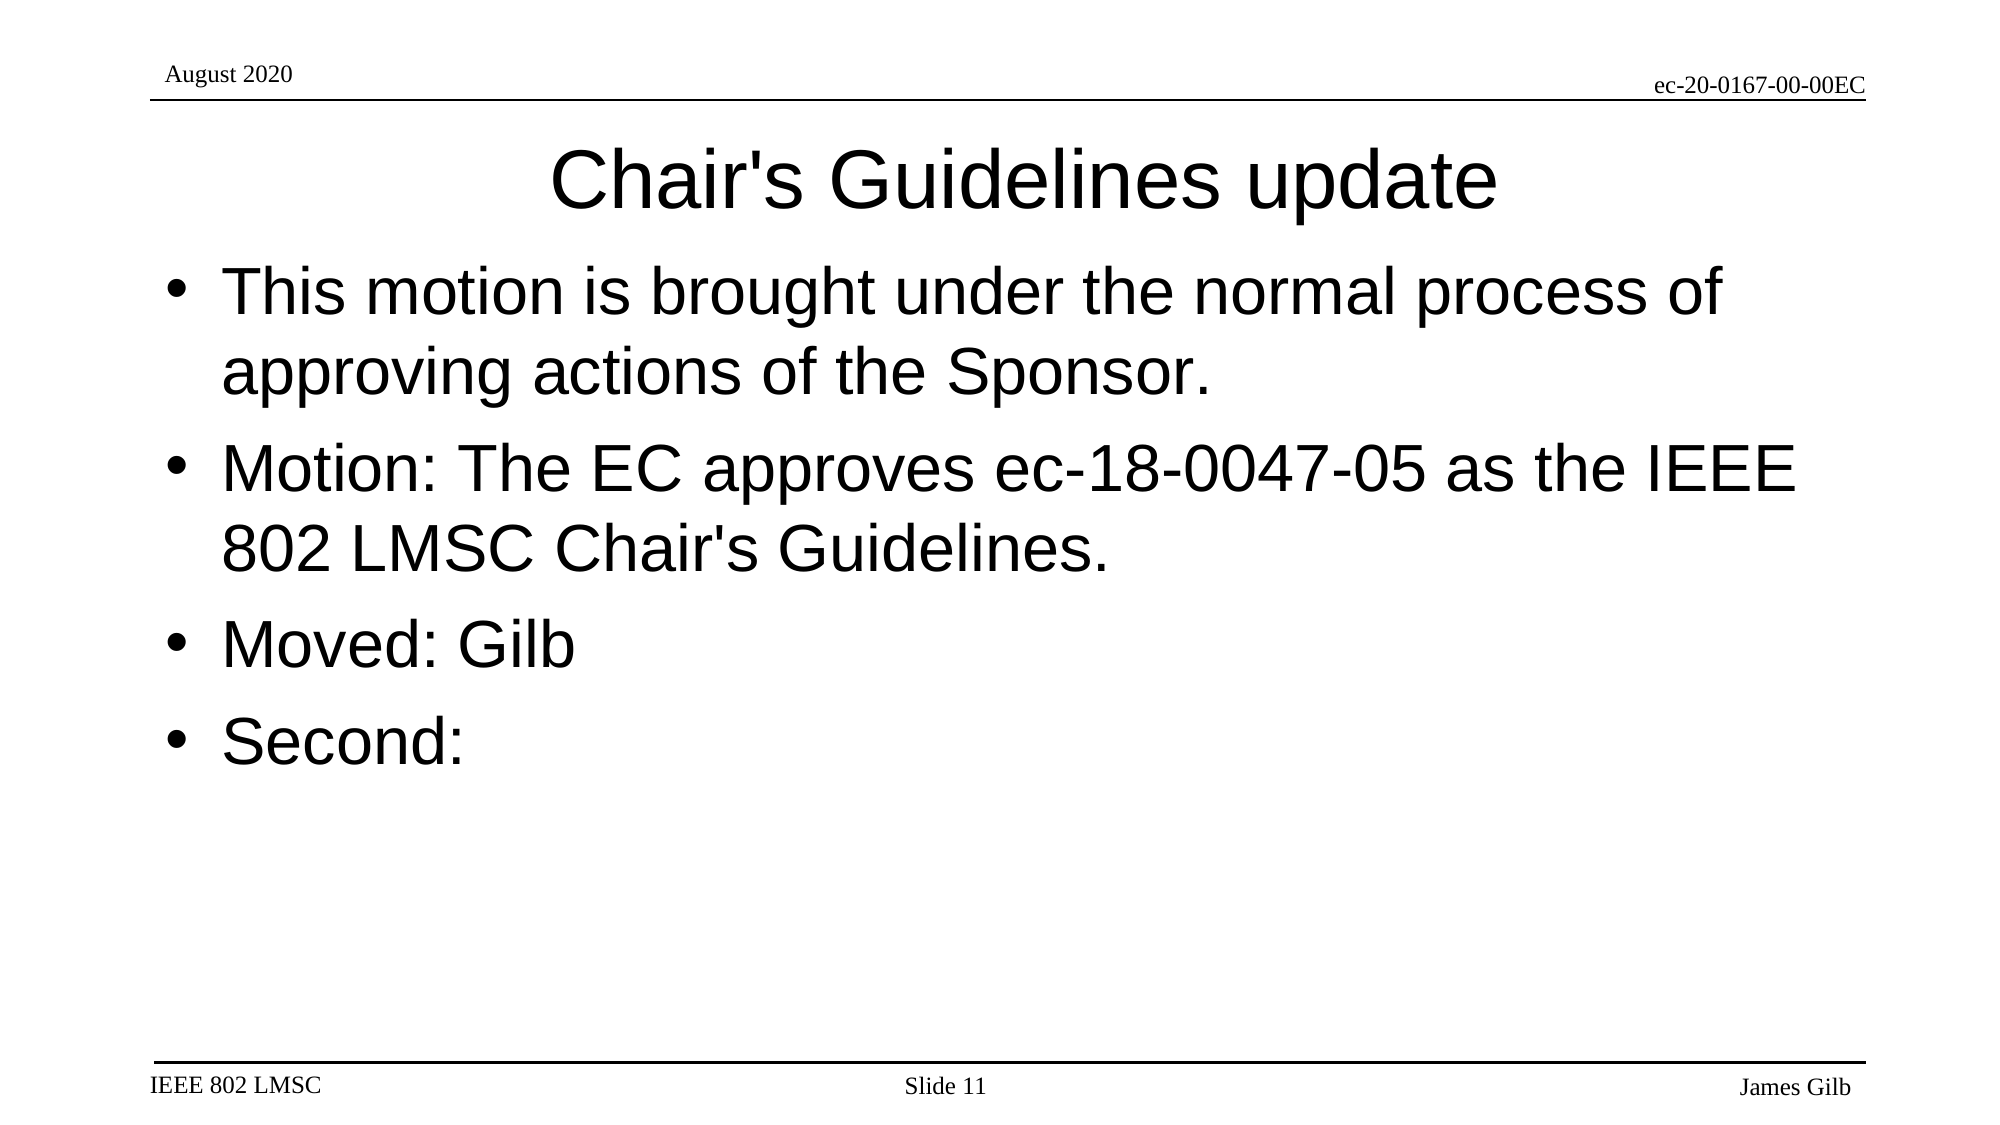

# Chair's Guidelines update
This motion is brought under the normal process of approving actions of the Sponsor.
Motion: The EC approves ec-18-0047-05 as the IEEE 802 LMSC Chair's Guidelines.
Moved: Gilb
Second:
11